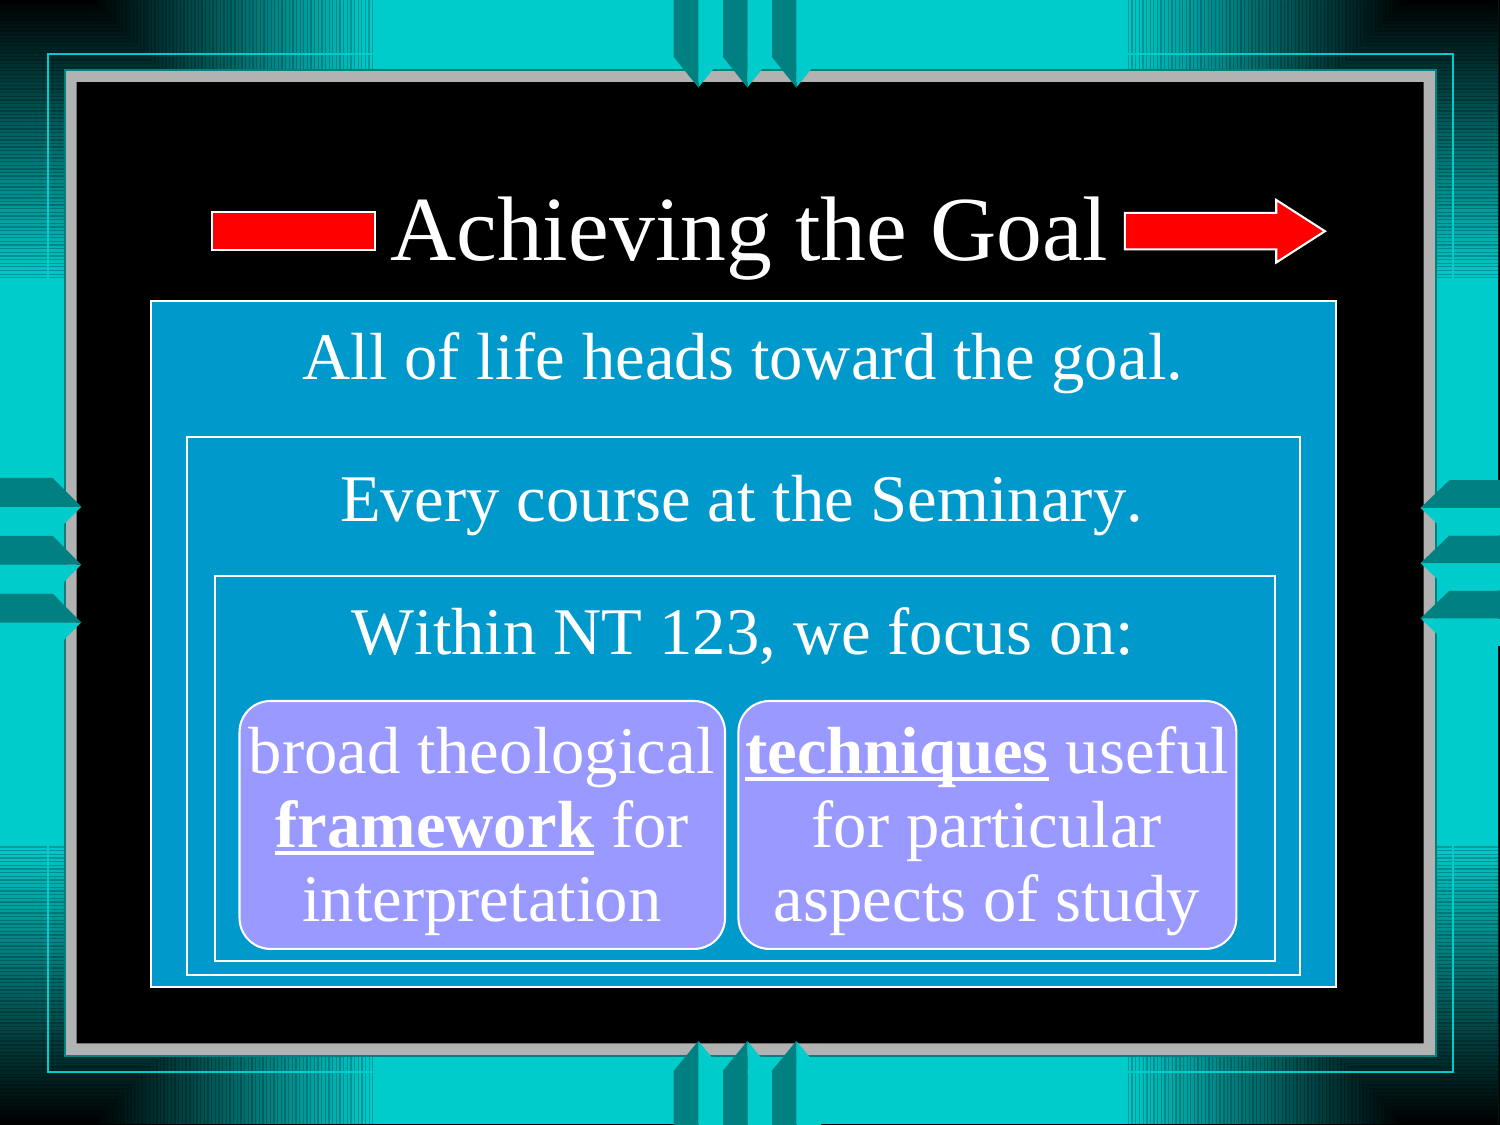

# Achieving the Goal
All of life heads toward the goal.
Every course at the Seminary.
Within NT 123, we focus on:
broad theological
framework for
interpretation
techniques useful
for particular
aspects of study